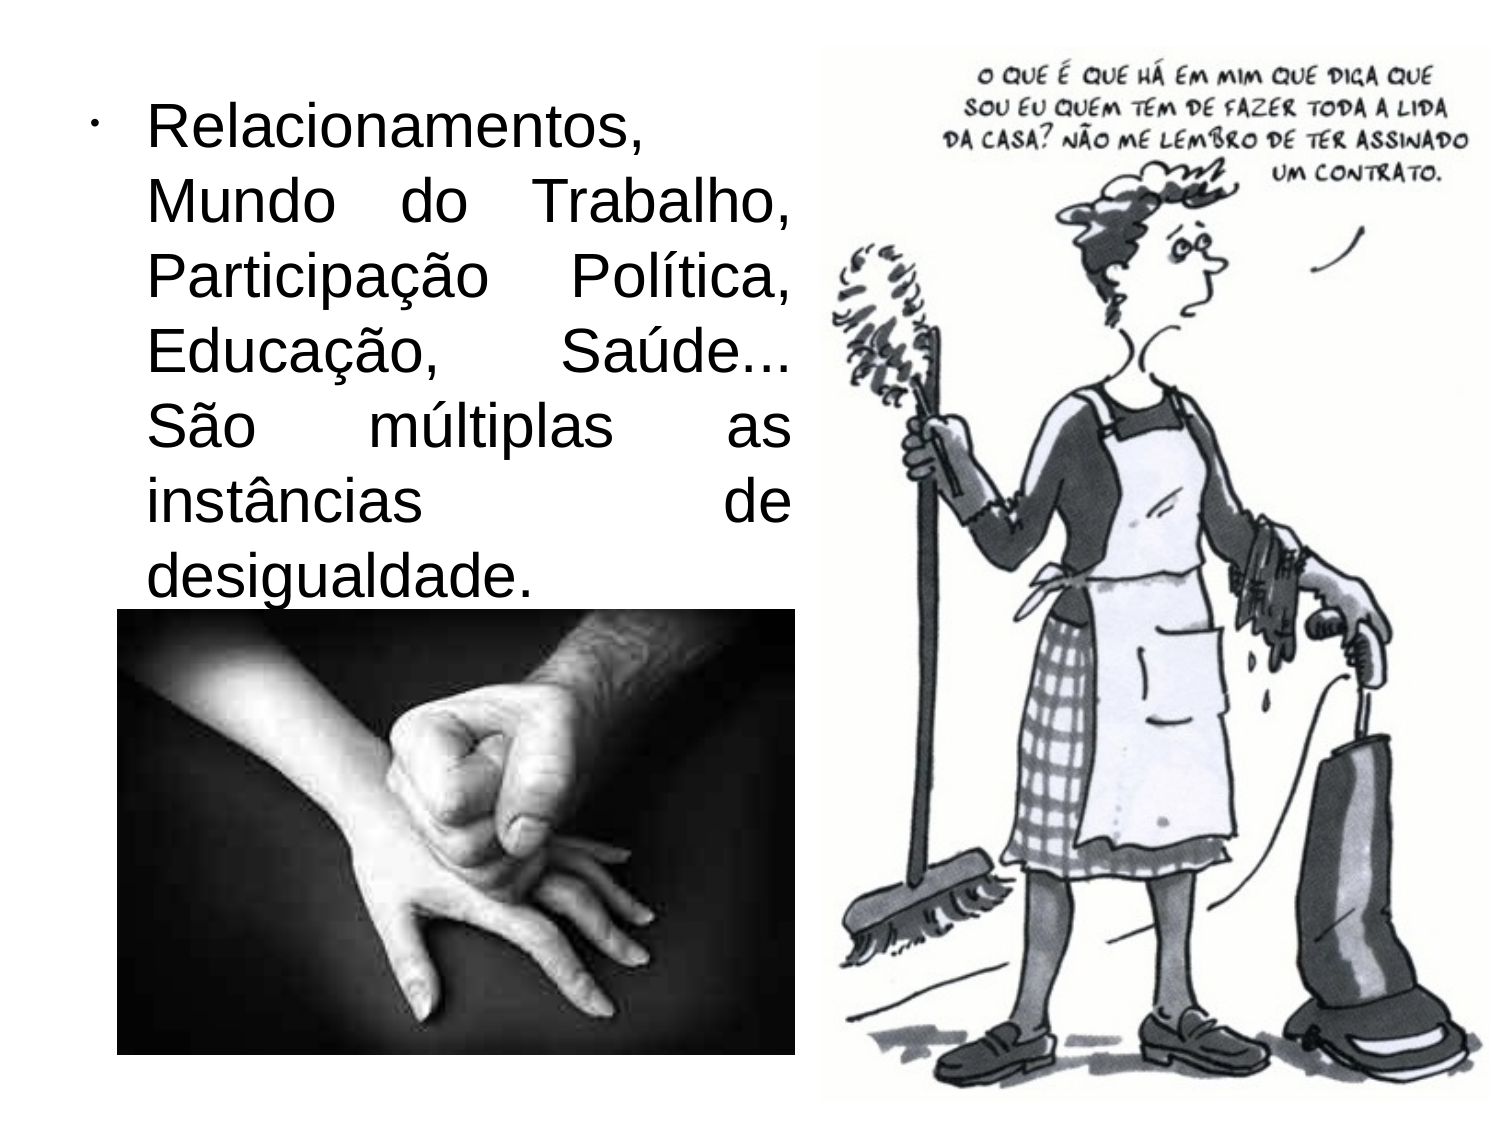

Relacionamentos, Mundo do Trabalho, Participação Política, Educação, Saúde... São múltiplas as instâncias de desigualdade.